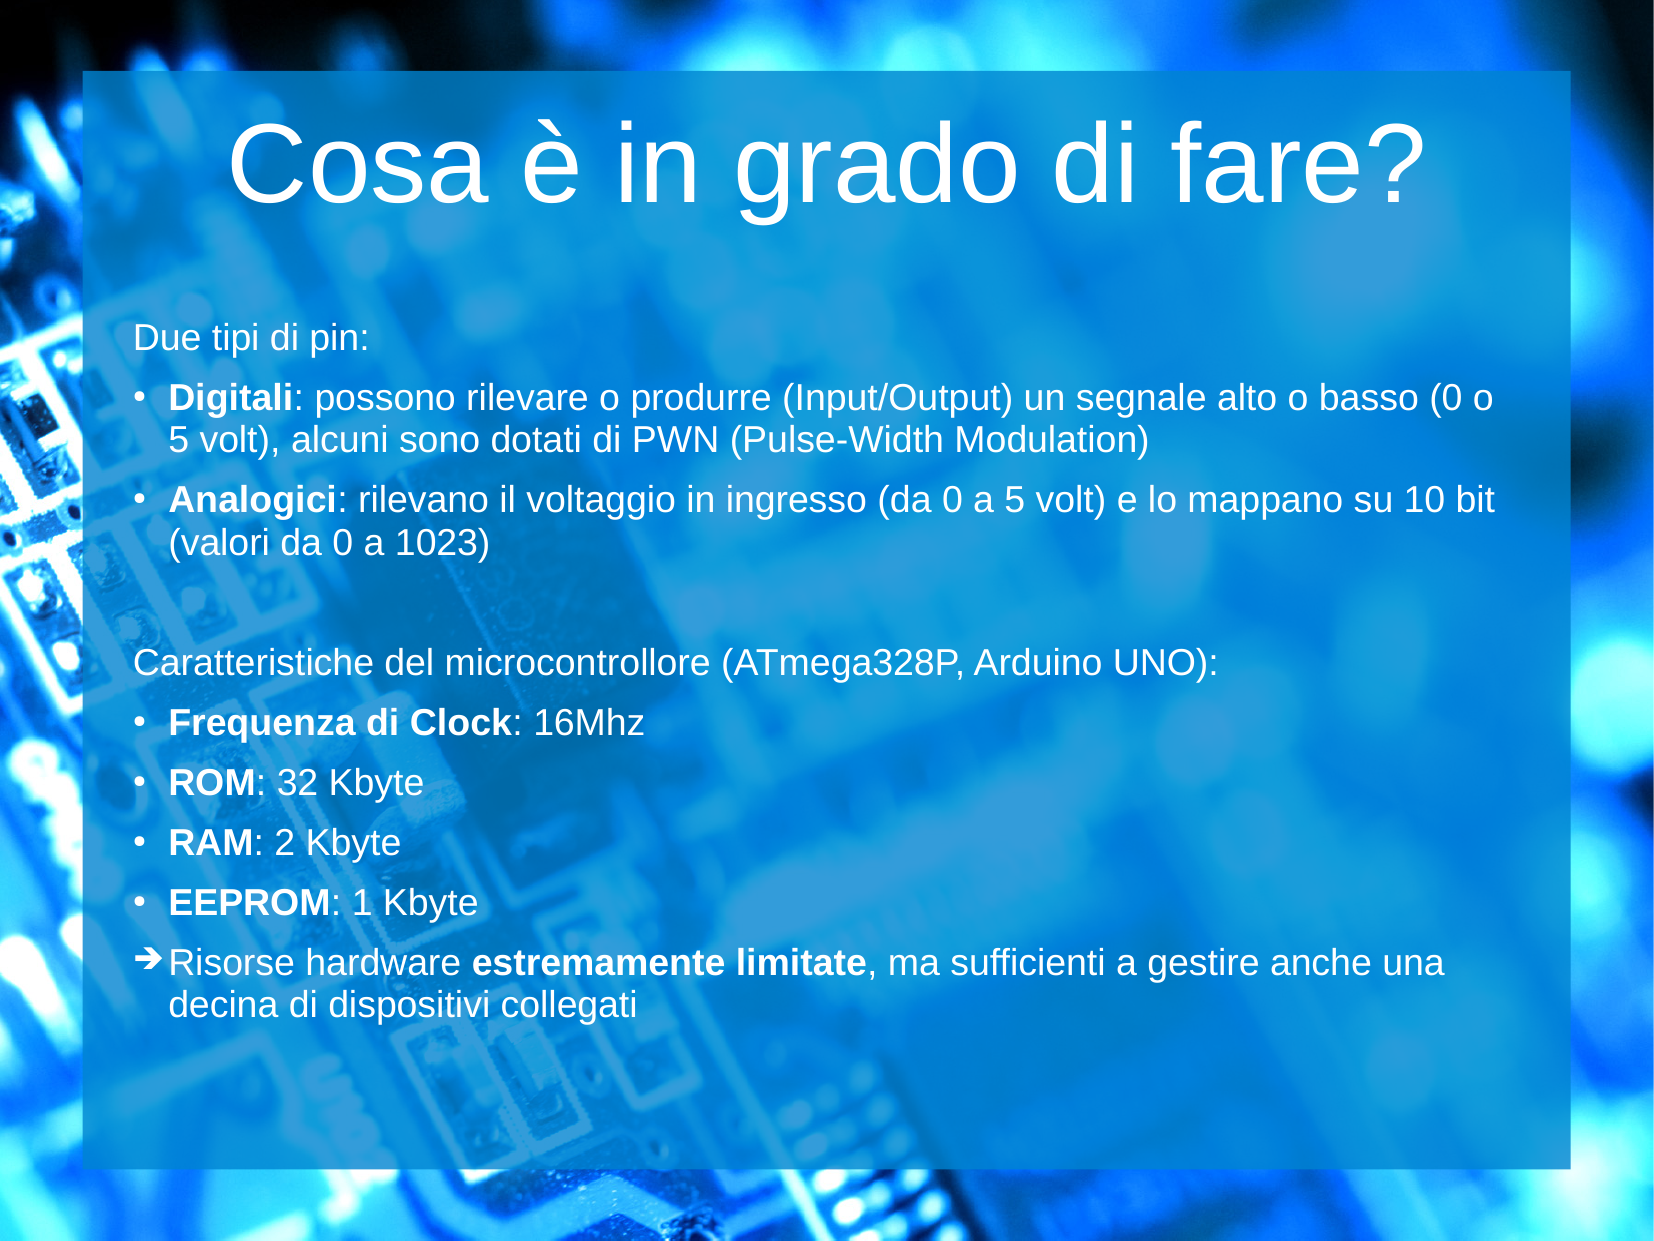

# Cosa è in grado di fare?
Due tipi di pin:
Digitali: possono rilevare o produrre (Input/Output) un segnale alto o basso (0 o 5 volt), alcuni sono dotati di PWN (Pulse-Width Modulation)
Analogici: rilevano il voltaggio in ingresso (da 0 a 5 volt) e lo mappano su 10 bit (valori da 0 a 1023)
Caratteristiche del microcontrollore (ATmega328P, Arduino UNO):
Frequenza di Clock: 16Mhz
ROM: 32 Kbyte
RAM: 2 Kbyte
EEPROM: 1 Kbyte
Risorse hardware estremamente limitate, ma sufficienti a gestire anche una decina di dispositivi collegati